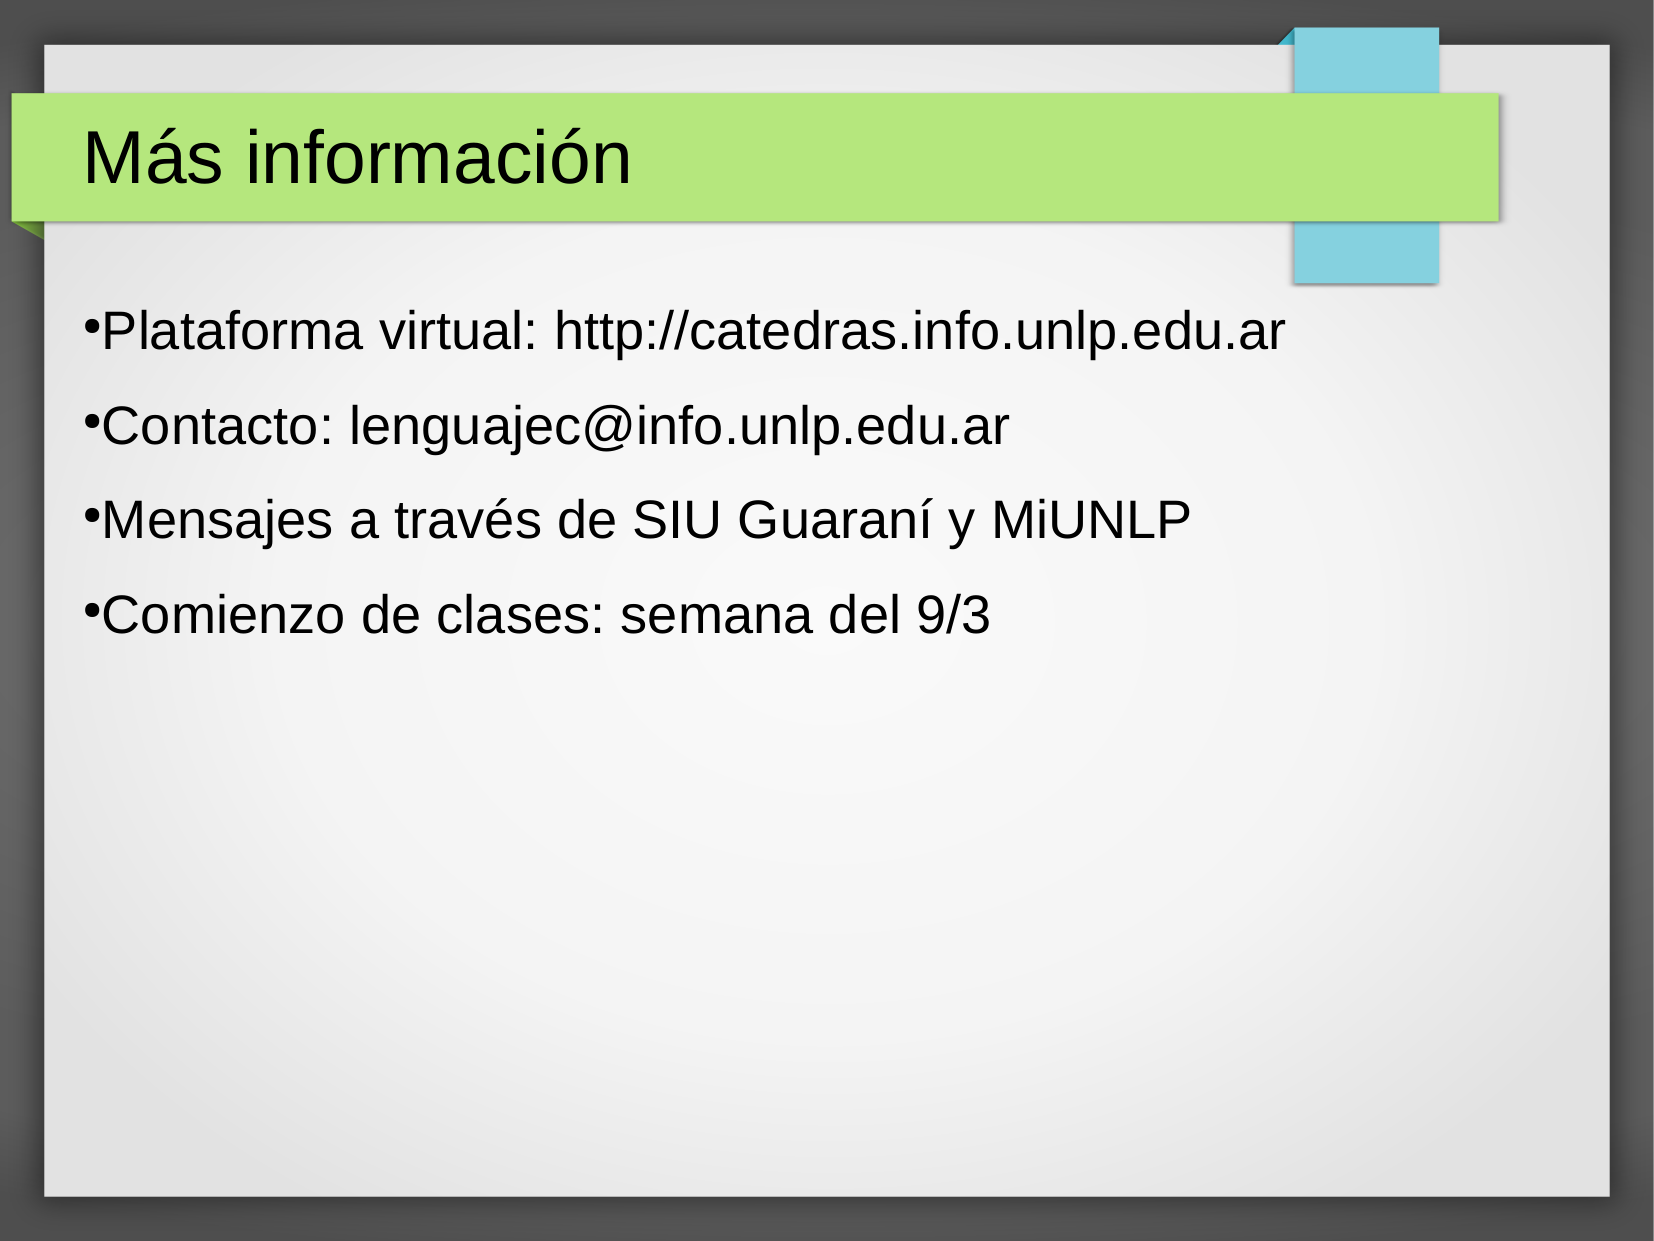

# Más información
Plataforma virtual: http://catedras.info.unlp.edu.ar
Contacto: lenguajec@info.unlp.edu.ar
Mensajes a través de SIU Guaraní y MiUNLP
Comienzo de clases: semana del 9/3